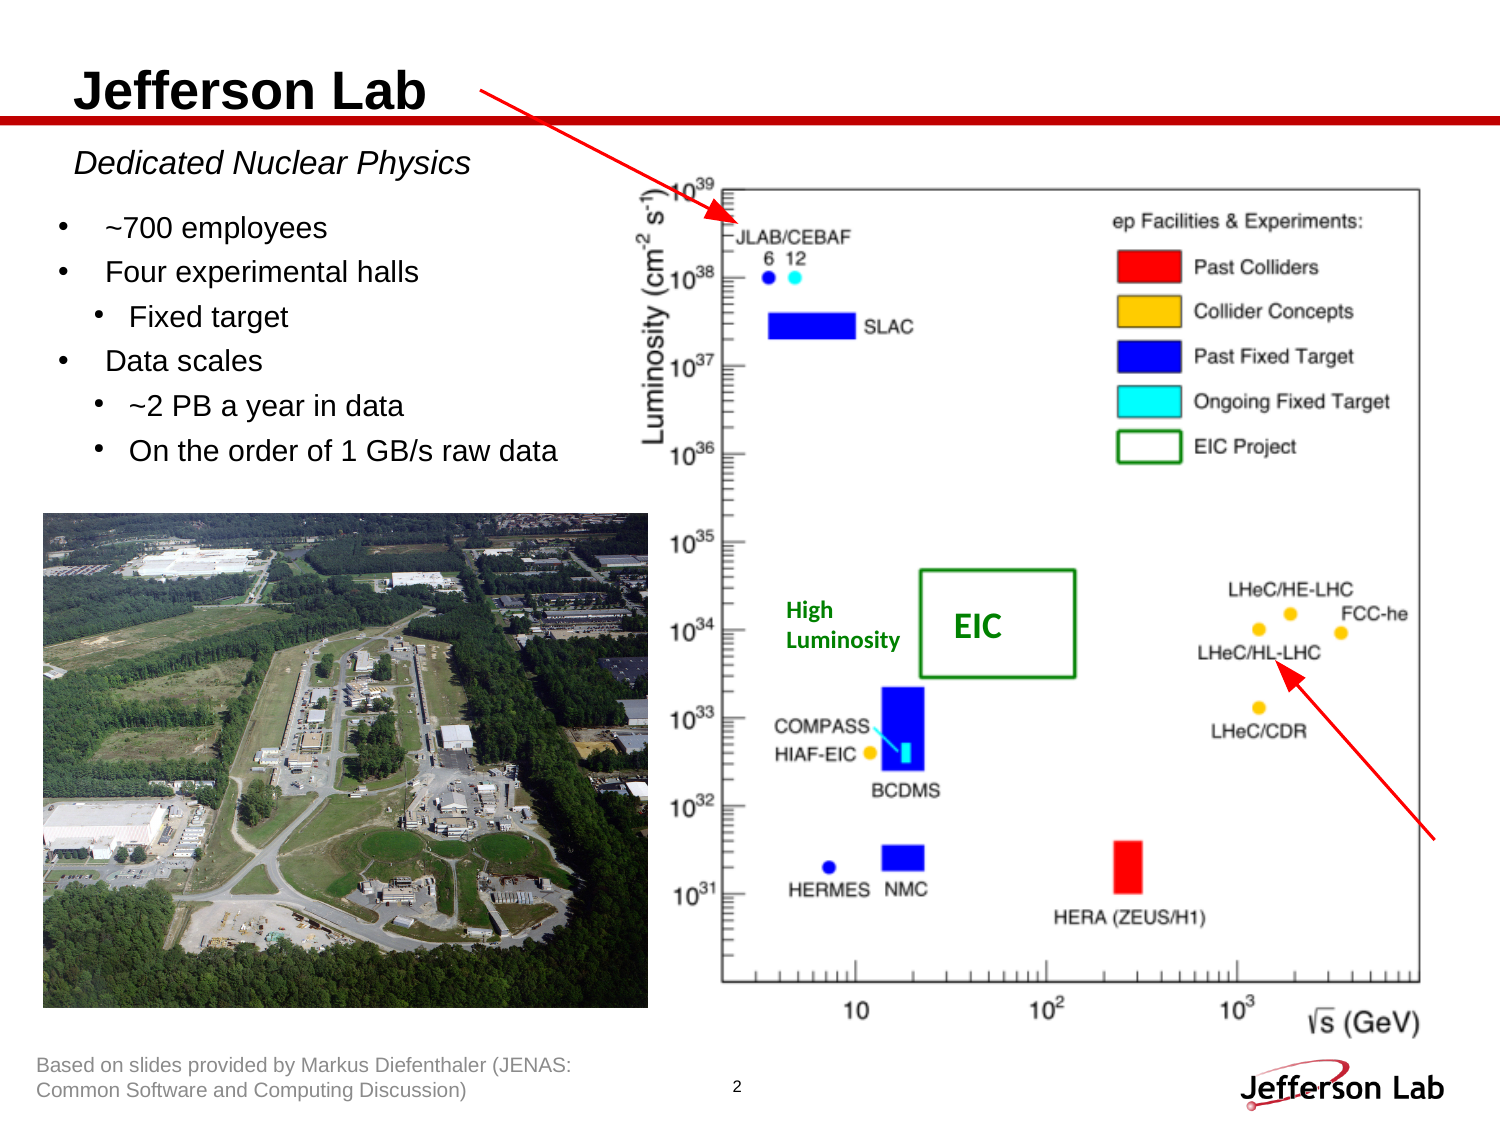

# Jefferson Lab
Dedicated Nuclear Physics
High
Luminosity
~700 employees
Four experimental halls
Fixed target
Data scales
~2 PB a year in data
On the order of 1 GB/s raw data
EIC
Based on slides provided by Markus Diefenthaler (JENAS: Common Software and Computing Discussion)